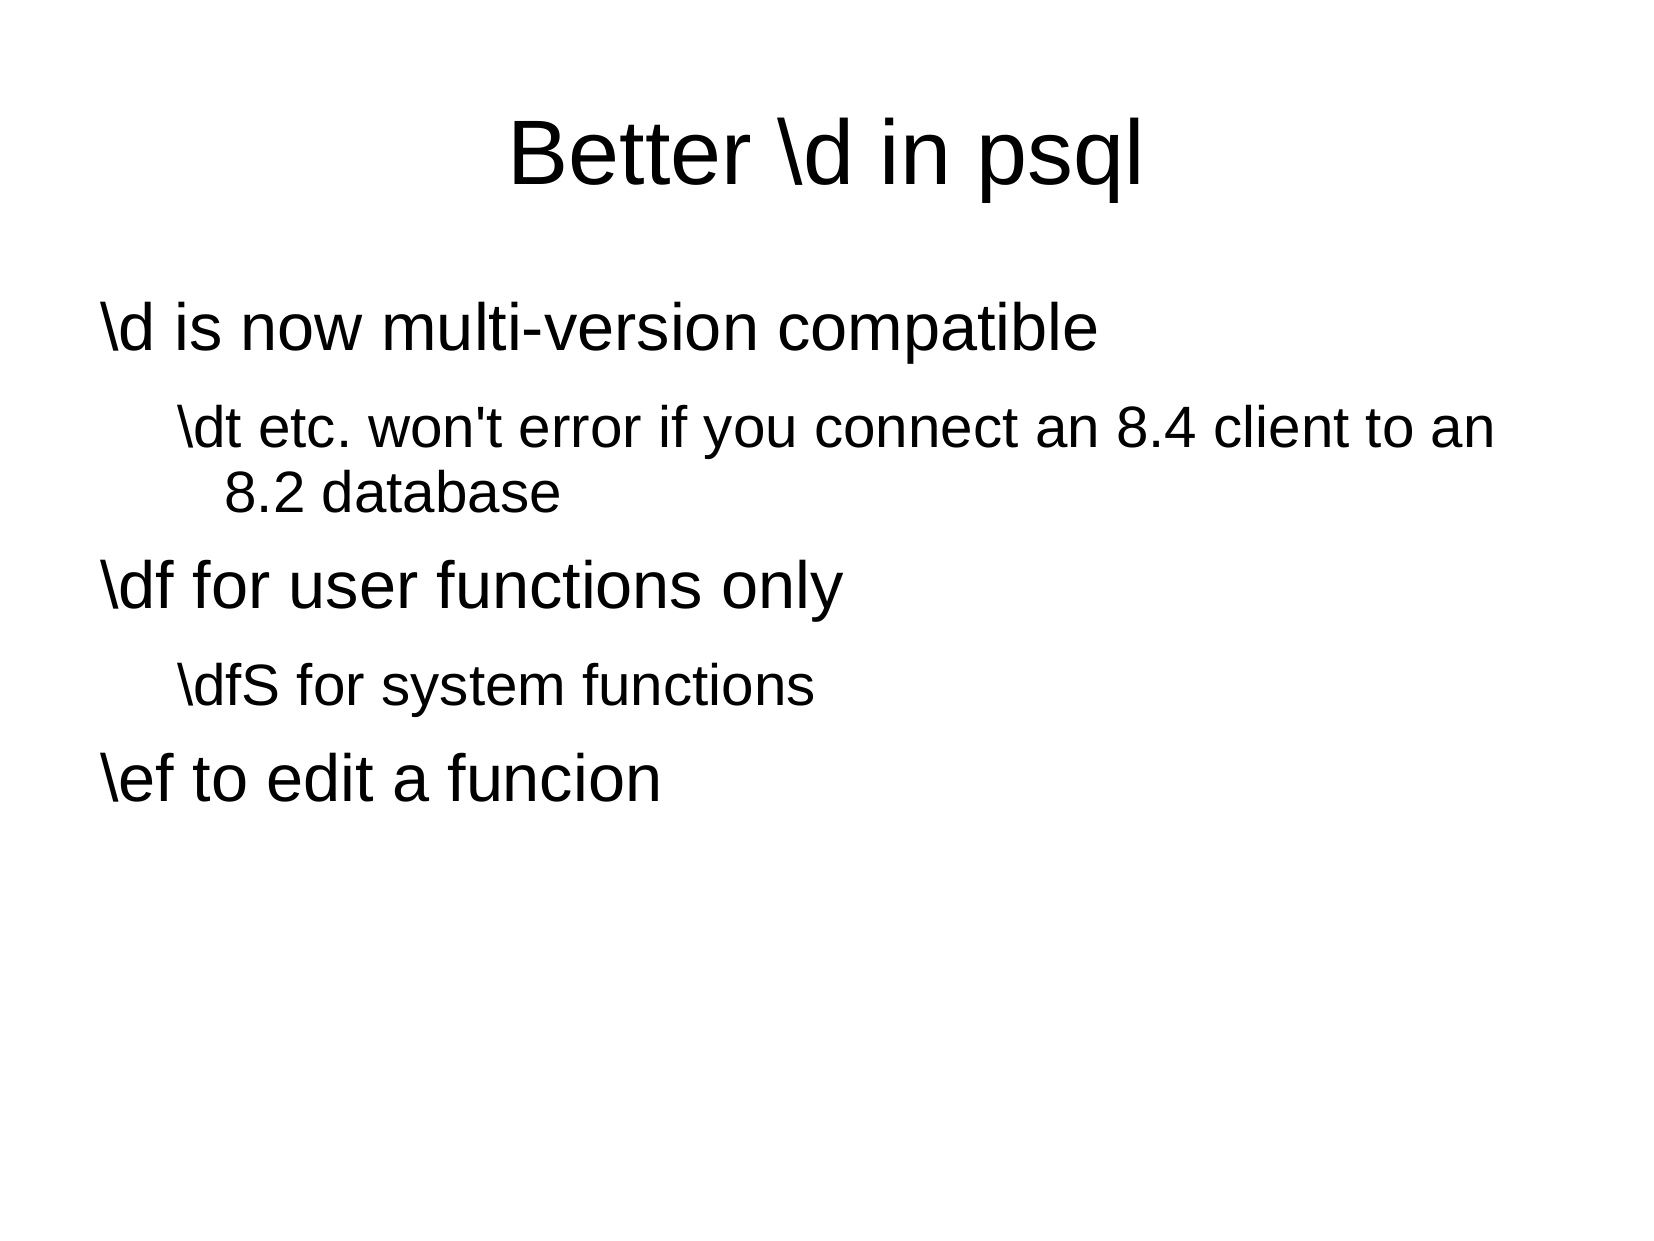

# Better \d in psql
\d is now multi-version compatible
\dt etc. won't error if you connect an 8.4 client to an 8.2 database
\df for user functions only
\dfS for system functions
\ef to edit a funcion